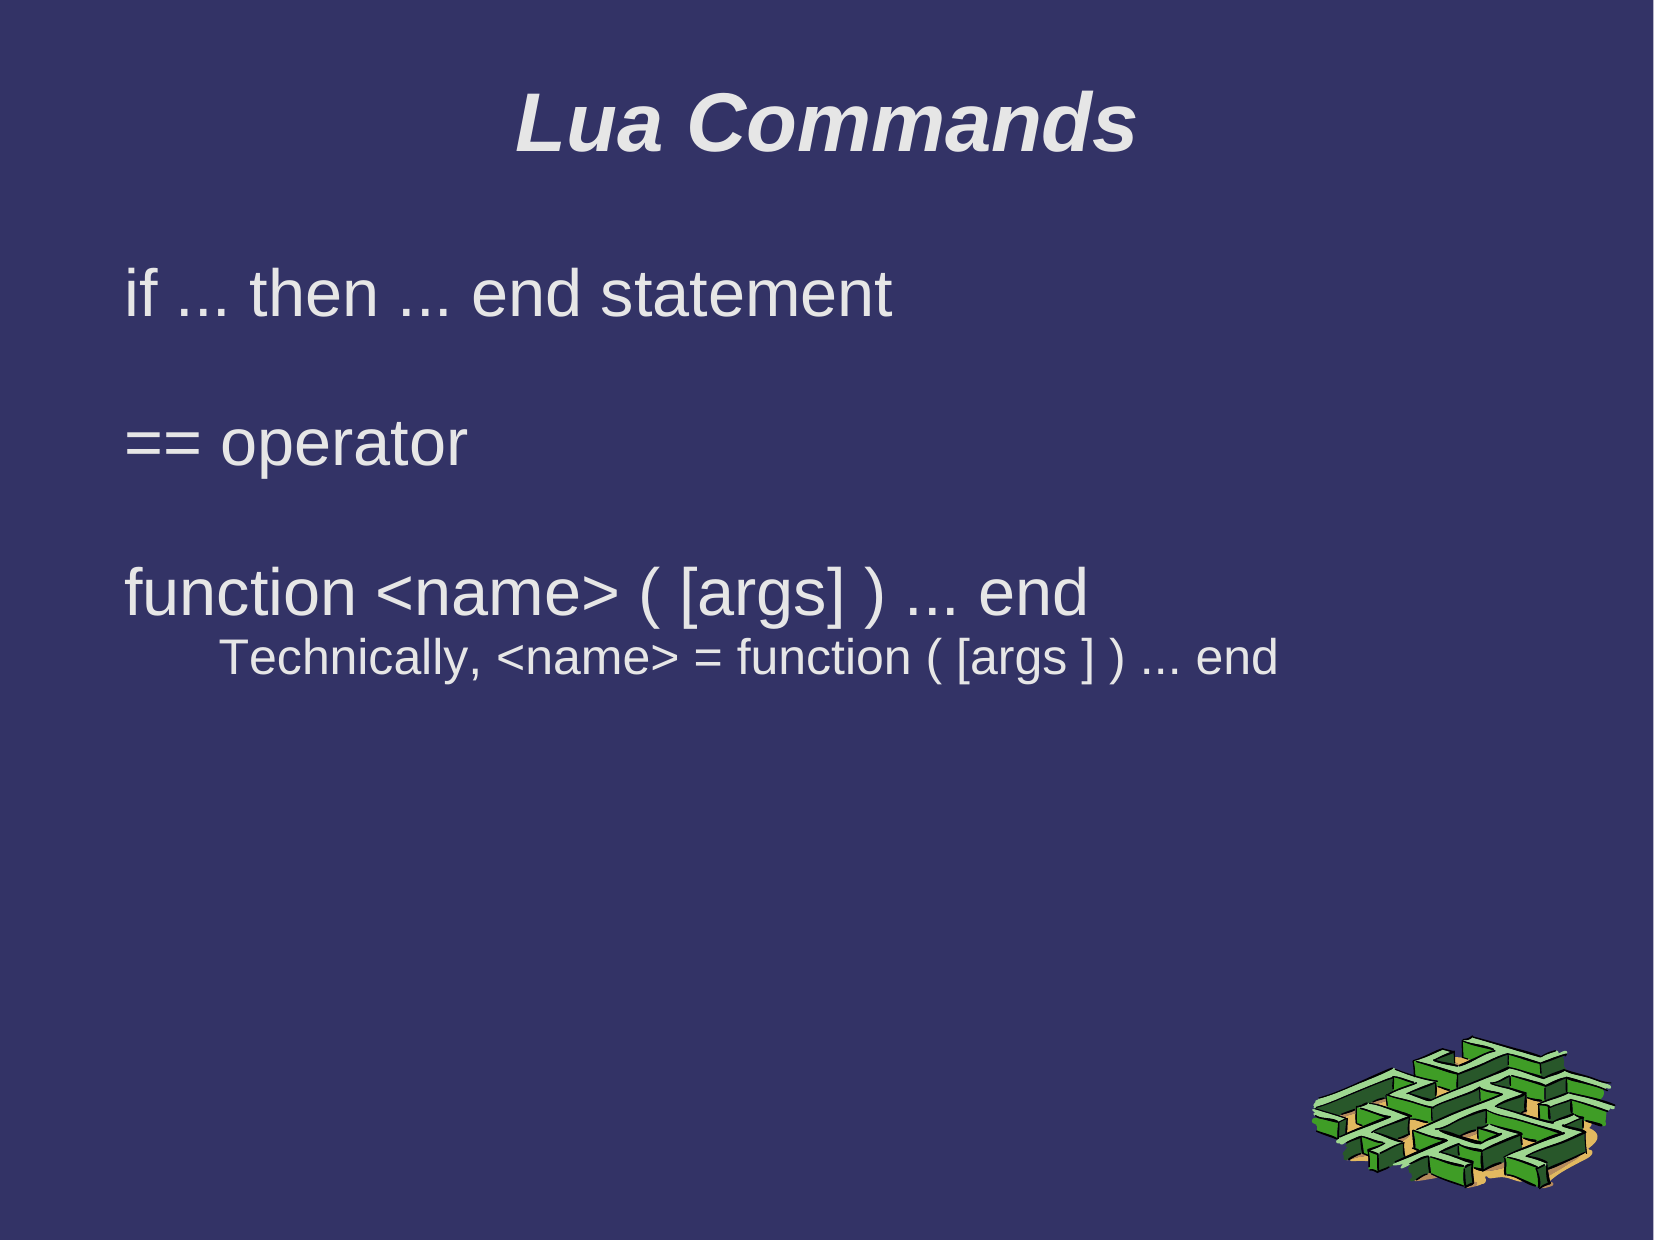

# Lua Commands
if ... then ... end statement
== operator
function <name> ( [args] ) ... end
Technically, <name> = function ( [args ] ) ... end